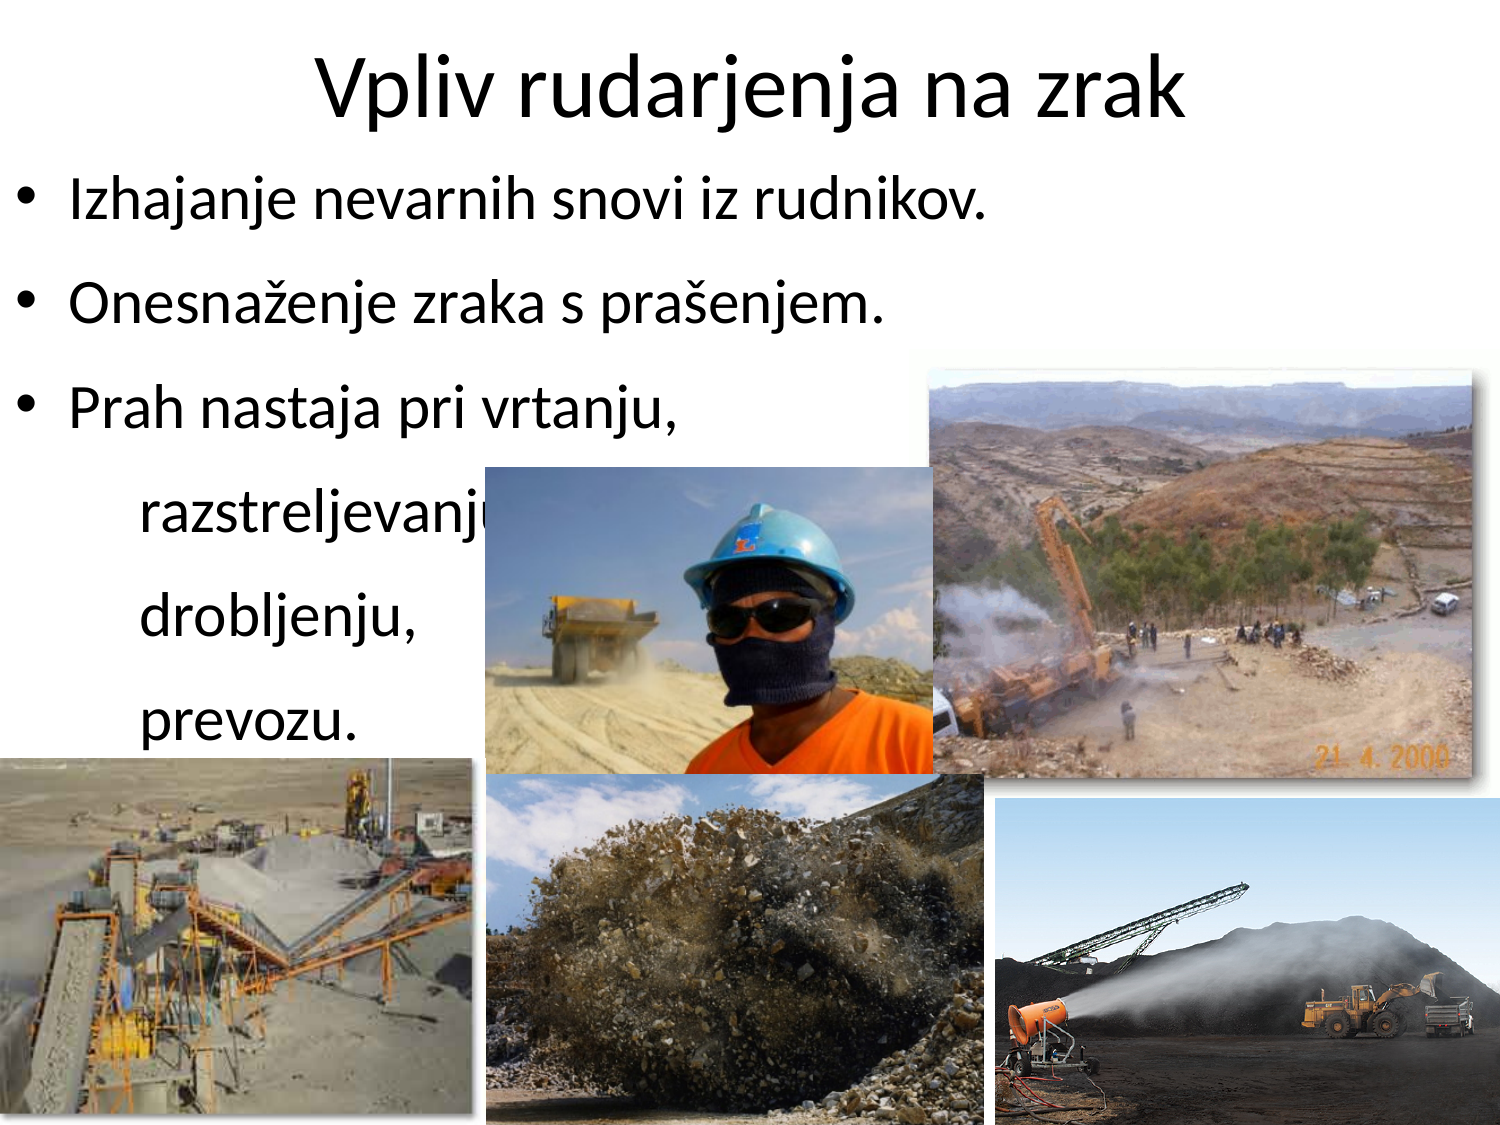

# Vpliv rudarjenja na zrak
Izhajanje nevarnih snovi iz rudnikov.
Onesnaženje zraka s prašenjem.
Prah nastaja pri vrtanju,
	razstreljevanju,
	drobljenju,
	prevozu.